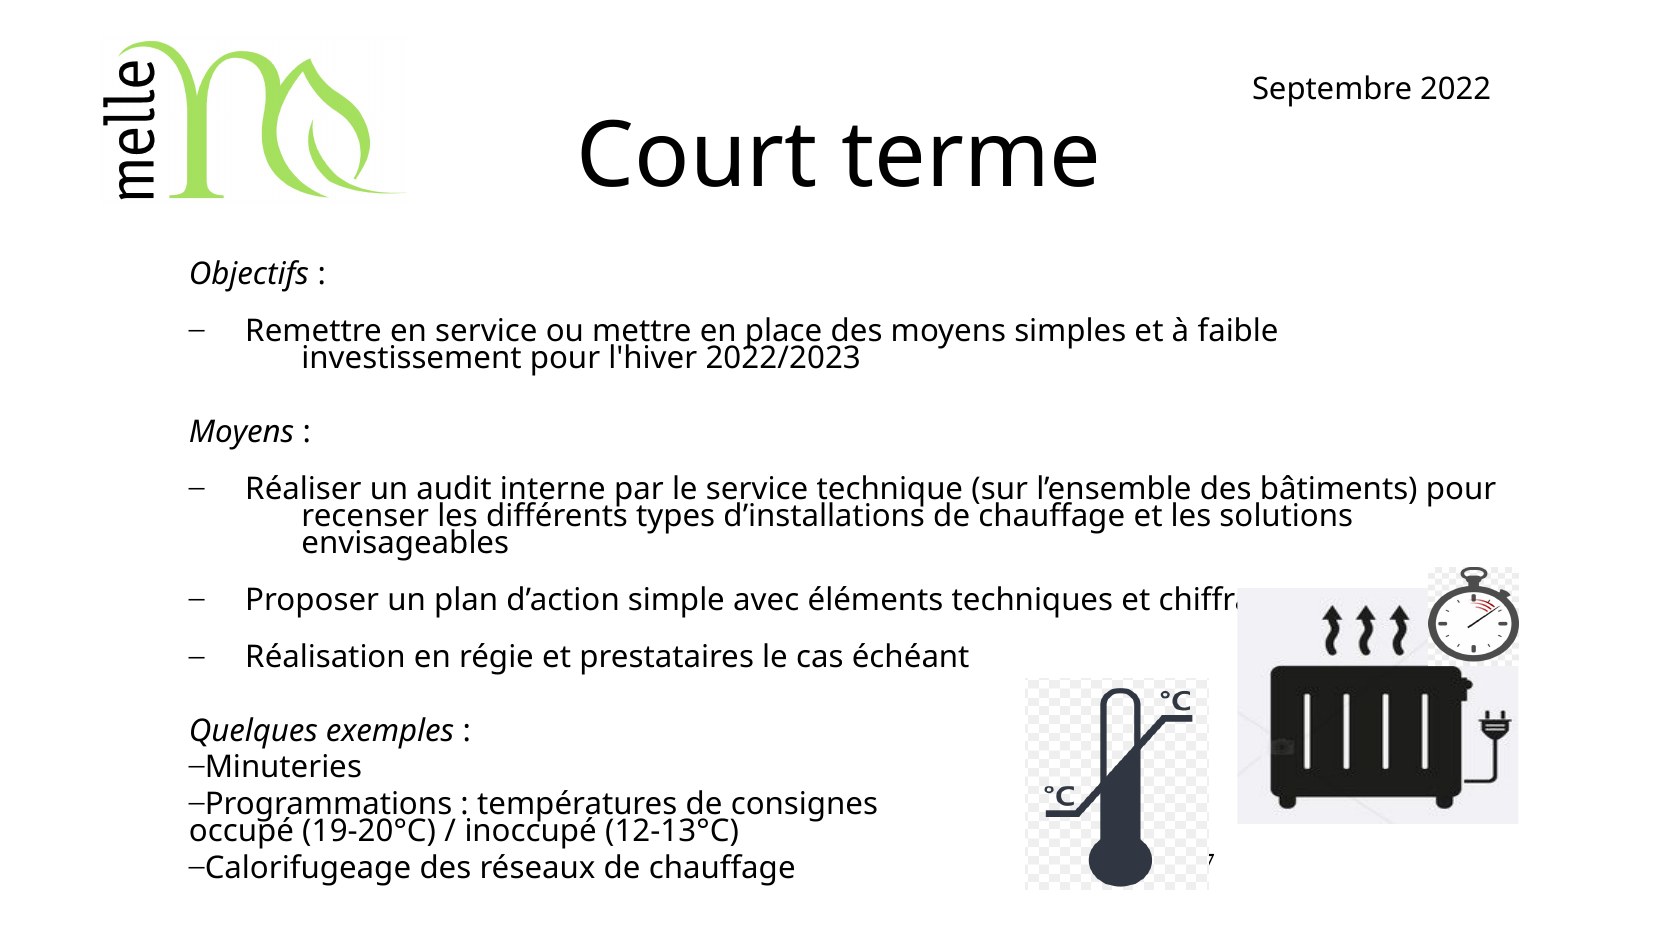

Septembre 2022
# Court terme
Objectifs :
Remettre en service ou mettre en place des moyens simples et à faible investissement pour l'hiver 2022/2023
Moyens :
Réaliser un audit interne par le service technique (sur l’ensemble des bâtiments) pour recenser les différents types d’installations de chauffage et les solutions envisageables
Proposer un plan d’action simple avec éléments techniques et chiffrage
Réalisation en régie et prestataires le cas échéant
Quelques exemples :
Minuteries
Programmations : températures de consignes
occupé (19-20°C) / inoccupé (12-13°C)
Calorifugeage des réseaux de chauffage